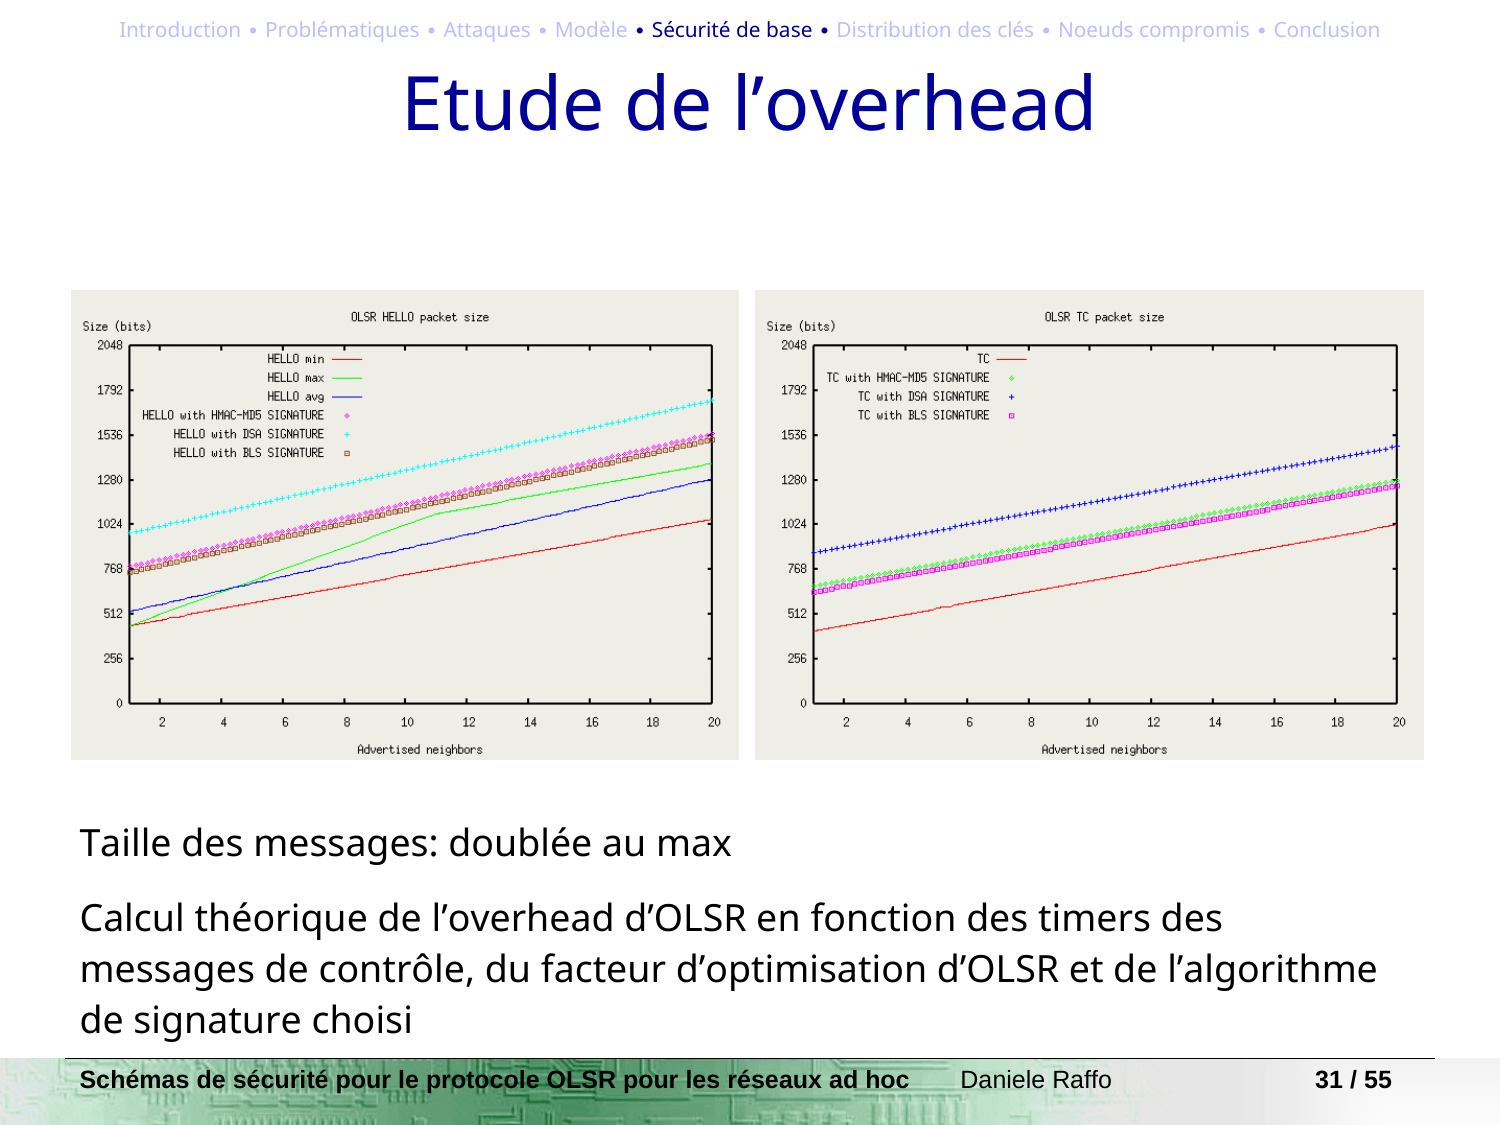

Introduction ∙ Problématiques ∙ Attaques ∙ Modèle ∙ Sécurité de base ∙ Distribution des clés ∙ Noeuds compromis ∙ Conclusion
Etude de l’overhead
Taille des messages: doublée au max
Calcul théorique de l’overhead d’OLSR en fonction des timers des messages de contrôle, du facteur d’optimisation d’OLSR et de l’algorithme de signature choisi
31
Schémas de sécurité pour le protocole OLSR pour les réseaux ad hoc Daniele Raffo